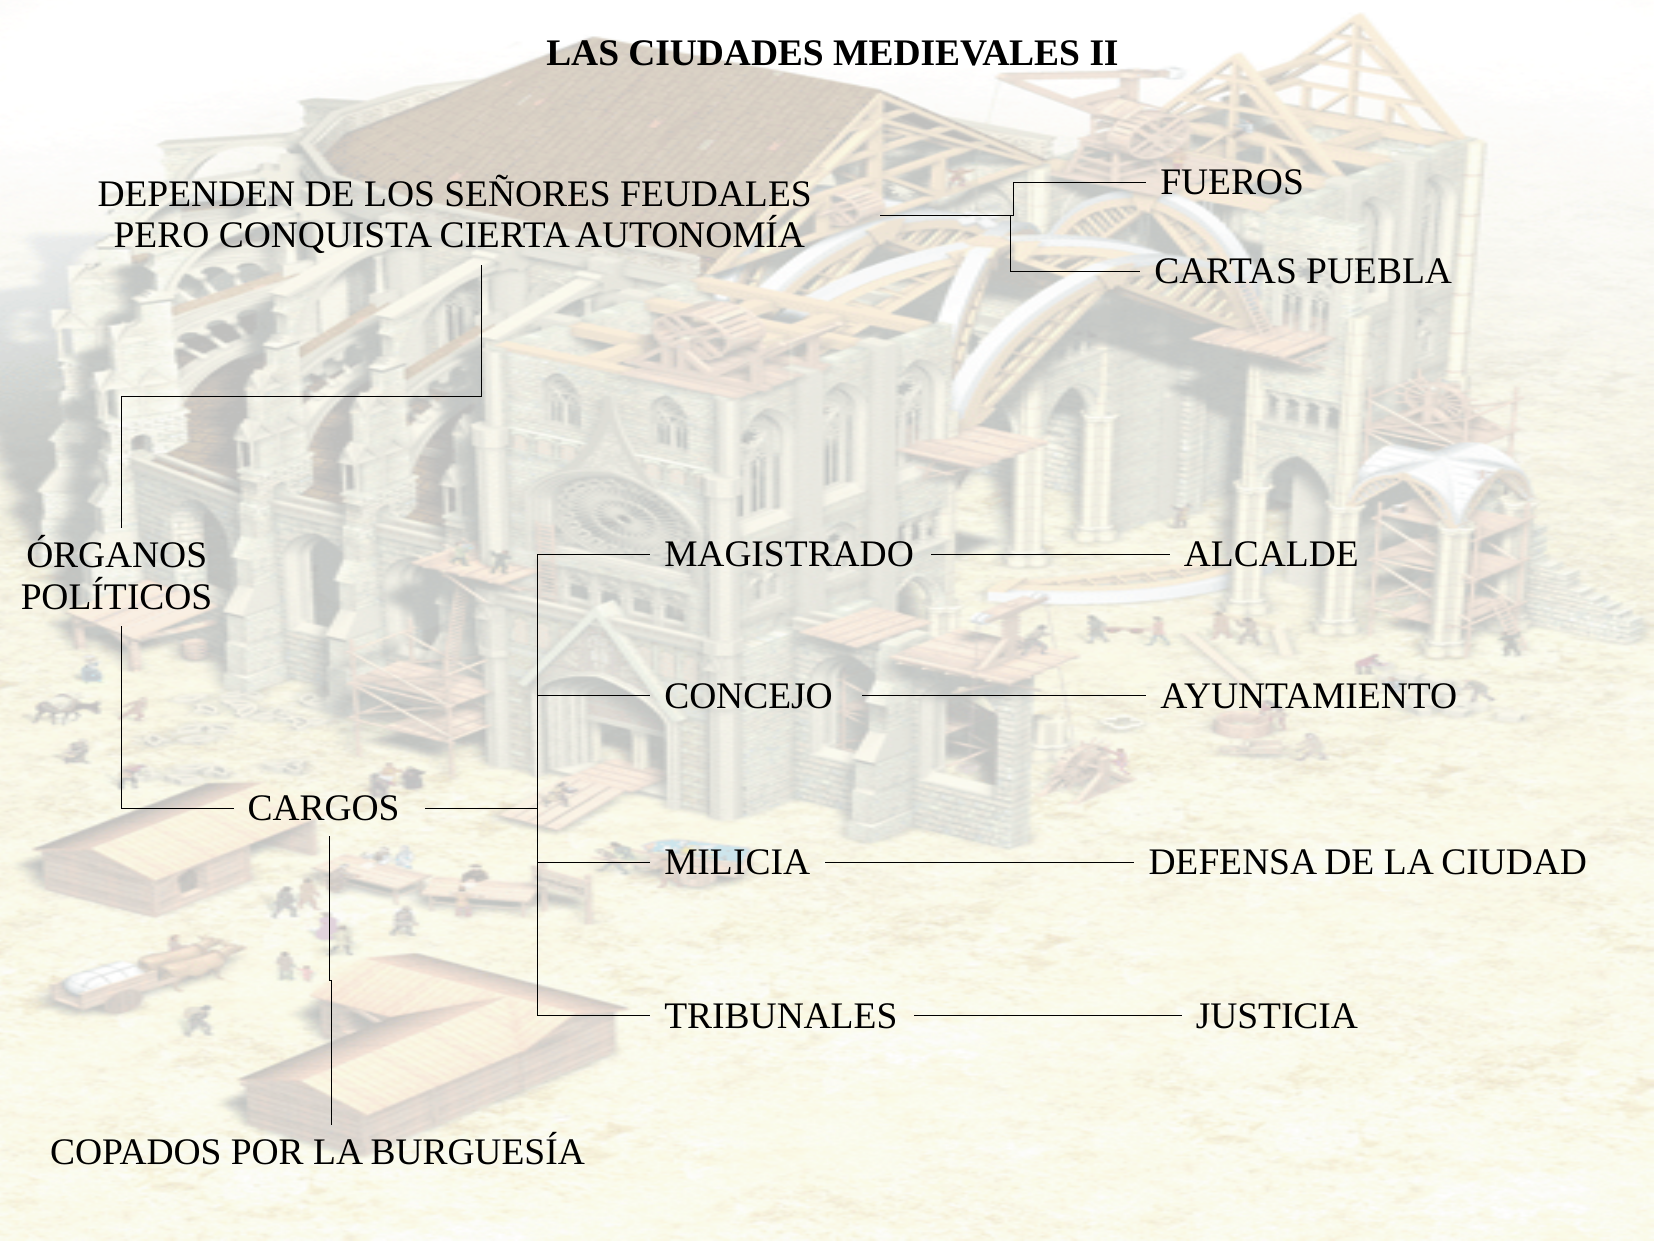

LAS CIUDADES MEDIEVALES II
FUEROS
DEPENDEN DE LOS SEÑORES FEUDALES
PERO CONQUISTA CIERTA AUTONOMÍA
CARTAS PUEBLA
MAGISTRADO
ALCALDE
ÓRGANOS
POLÍTICOS
CONCEJO
AYUNTAMIENTO
CARGOS
MILICIA
DEFENSA DE LA CIUDAD
TRIBUNALES
JUSTICIA
COPADOS POR LA BURGUESÍA